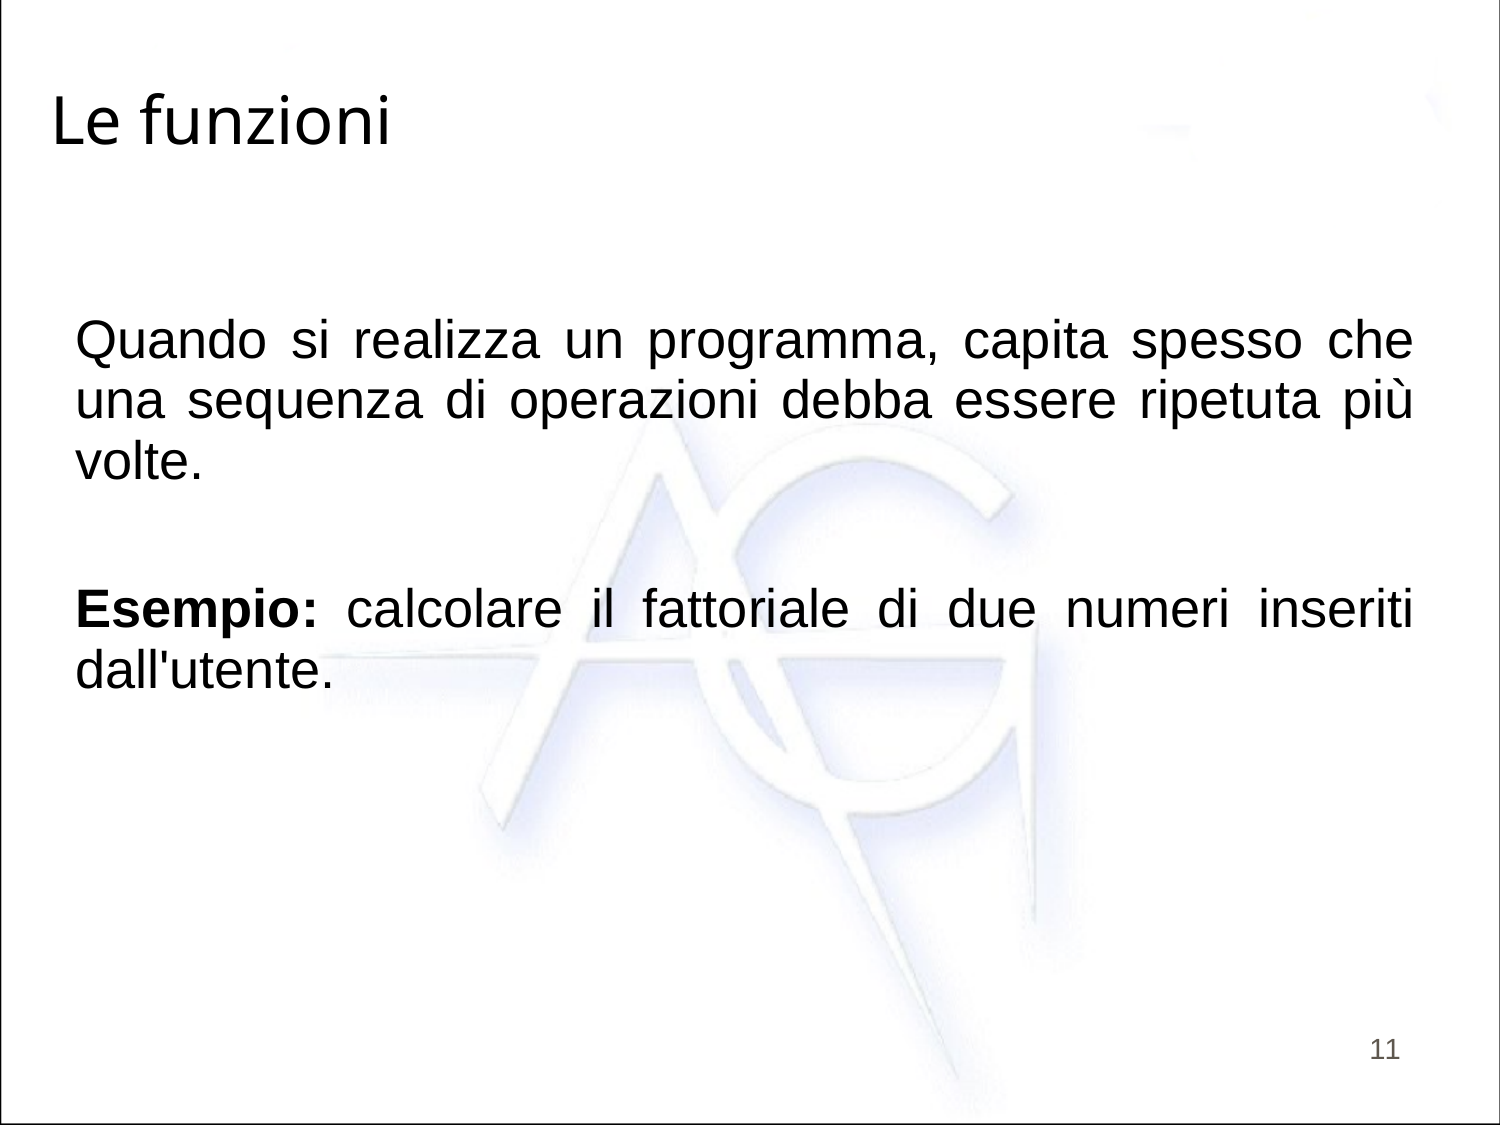

# Le funzioni
Quando si realizza un programma, capita spesso che una sequenza di operazioni debba essere ripetuta più volte.
Esempio: calcolare il fattoriale di due numeri inseriti dall'utente.
11